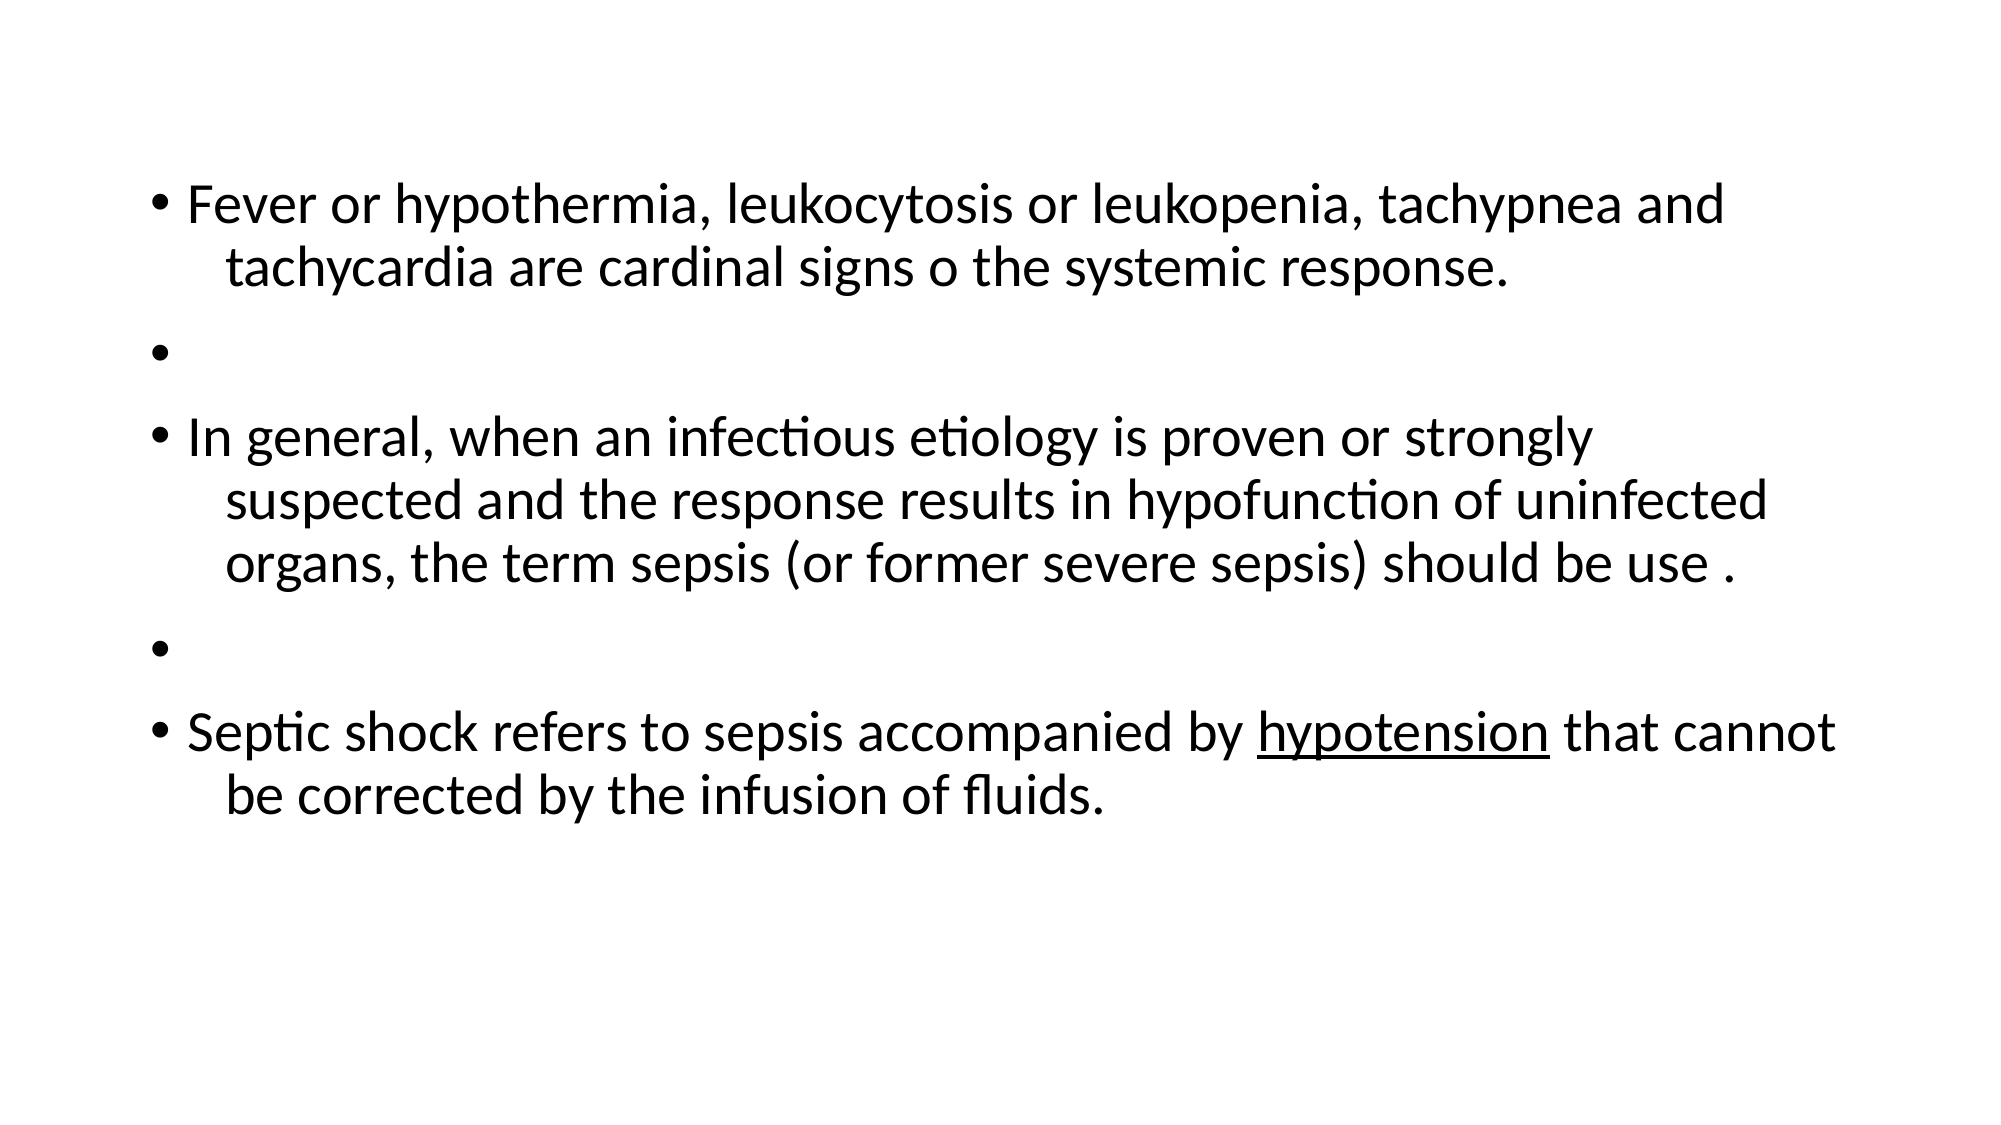

# Fever or hypothermia, leukocytosis or leukopenia, tachypnea and tachycardia are cardinal signs o the systemic response.
In general, when an infectious etiology is proven or strongly suspected and the response results in hypofunction of uninfected organs, the term sepsis (or former severe sepsis) should be use .
Septic shock refers to sepsis accompanied by hypotension that cannot be corrected by the infusion of fluids.